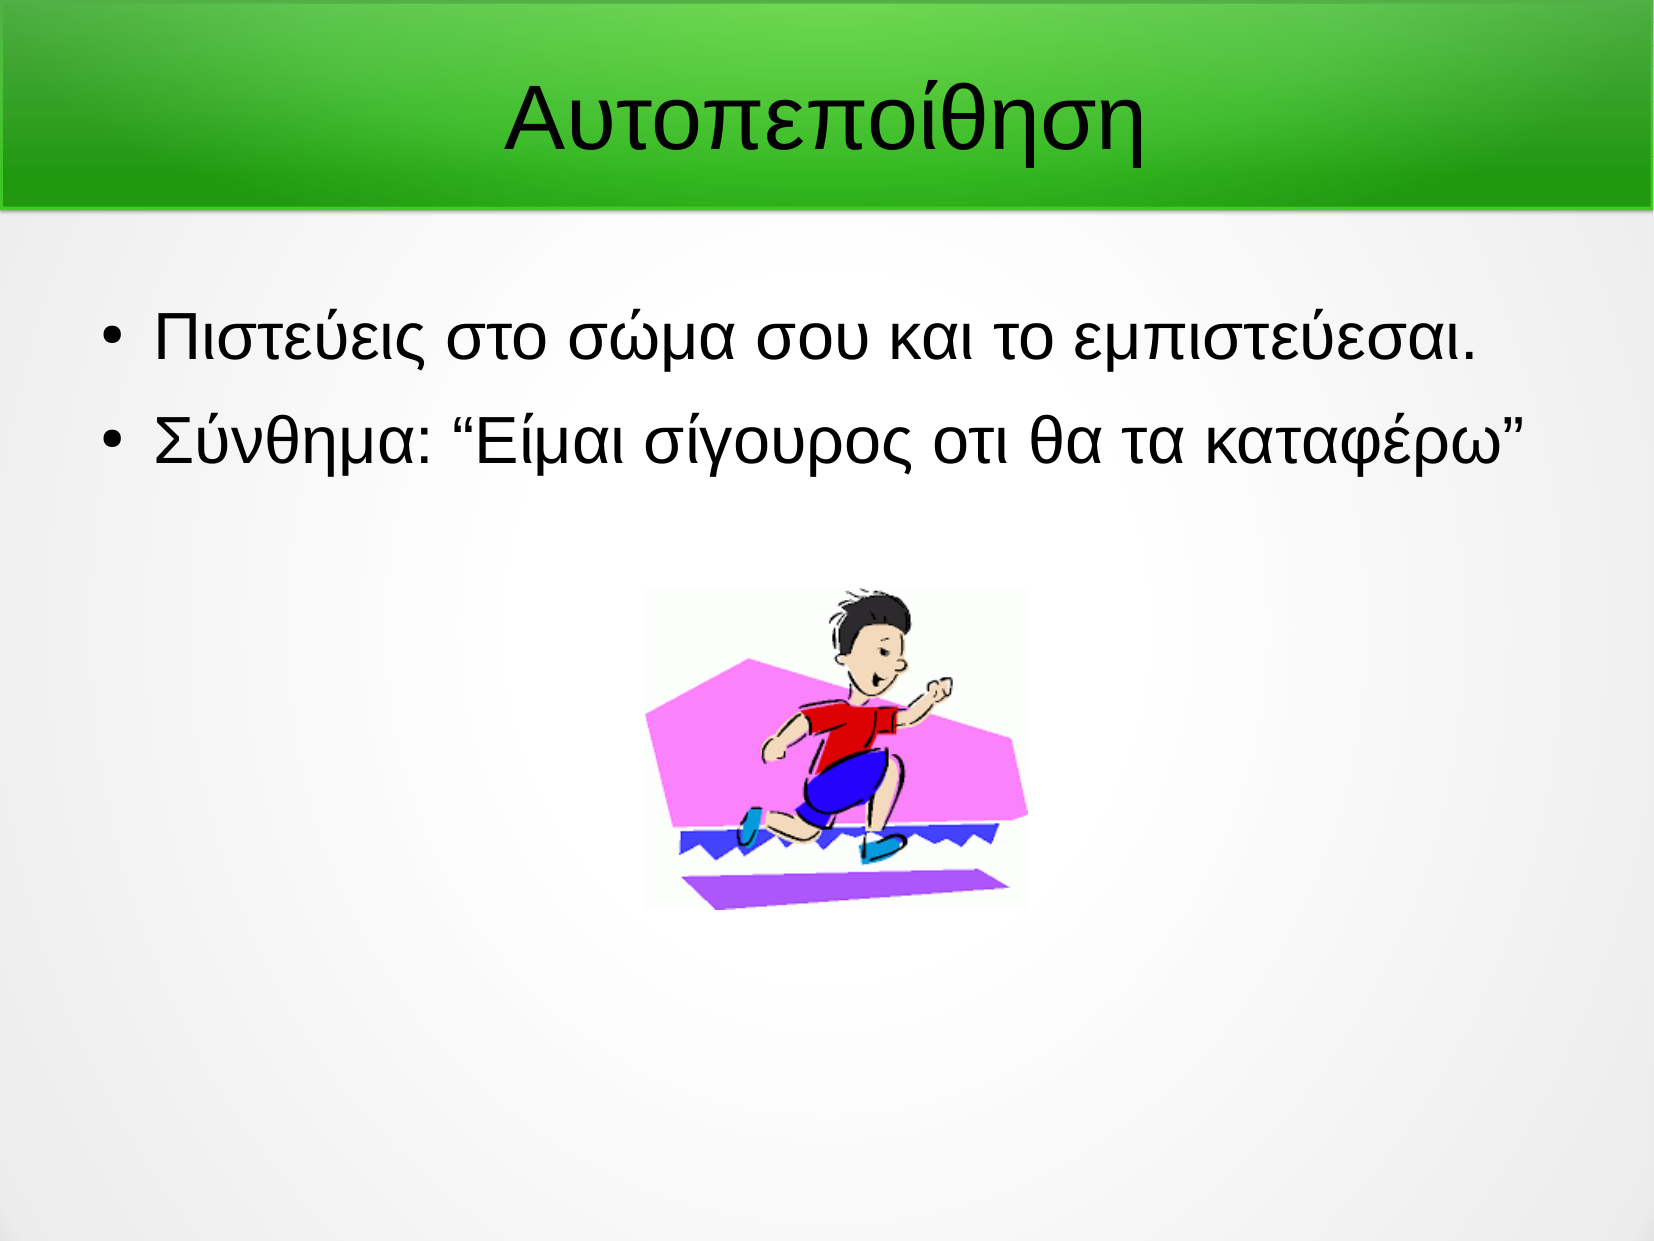

# Αυτοπεποίθηση
Πιστεύεις στο σώμα σου και το εμπιστεύεσαι.
Σύνθημα: “Είμαι σίγουρος οτι θα τα καταφέρω”